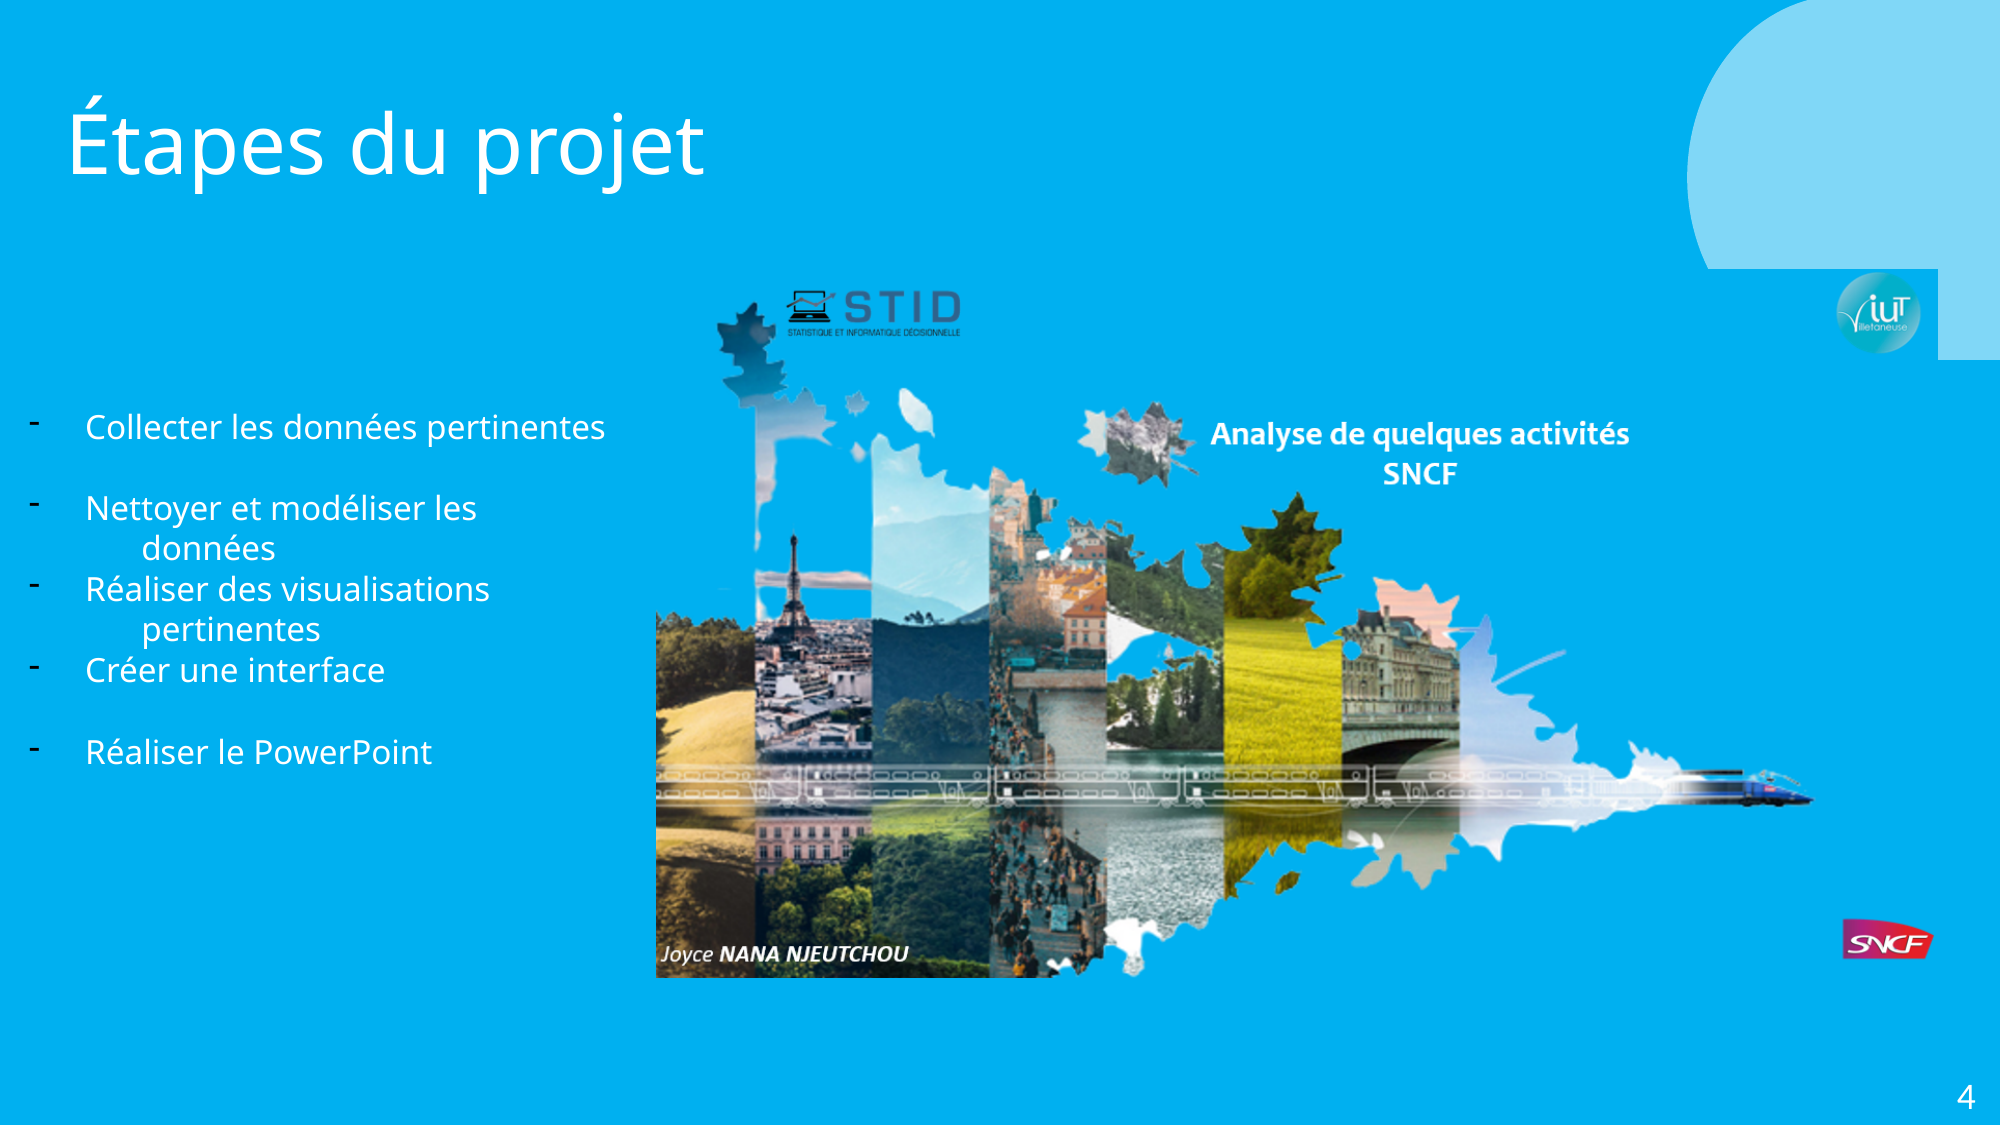

Étapes du projet
Collecter les données pertinentes
Nettoyer et modéliser les données
Réaliser des visualisations pertinentes
Créer une interface
Réaliser le PowerPoint
4